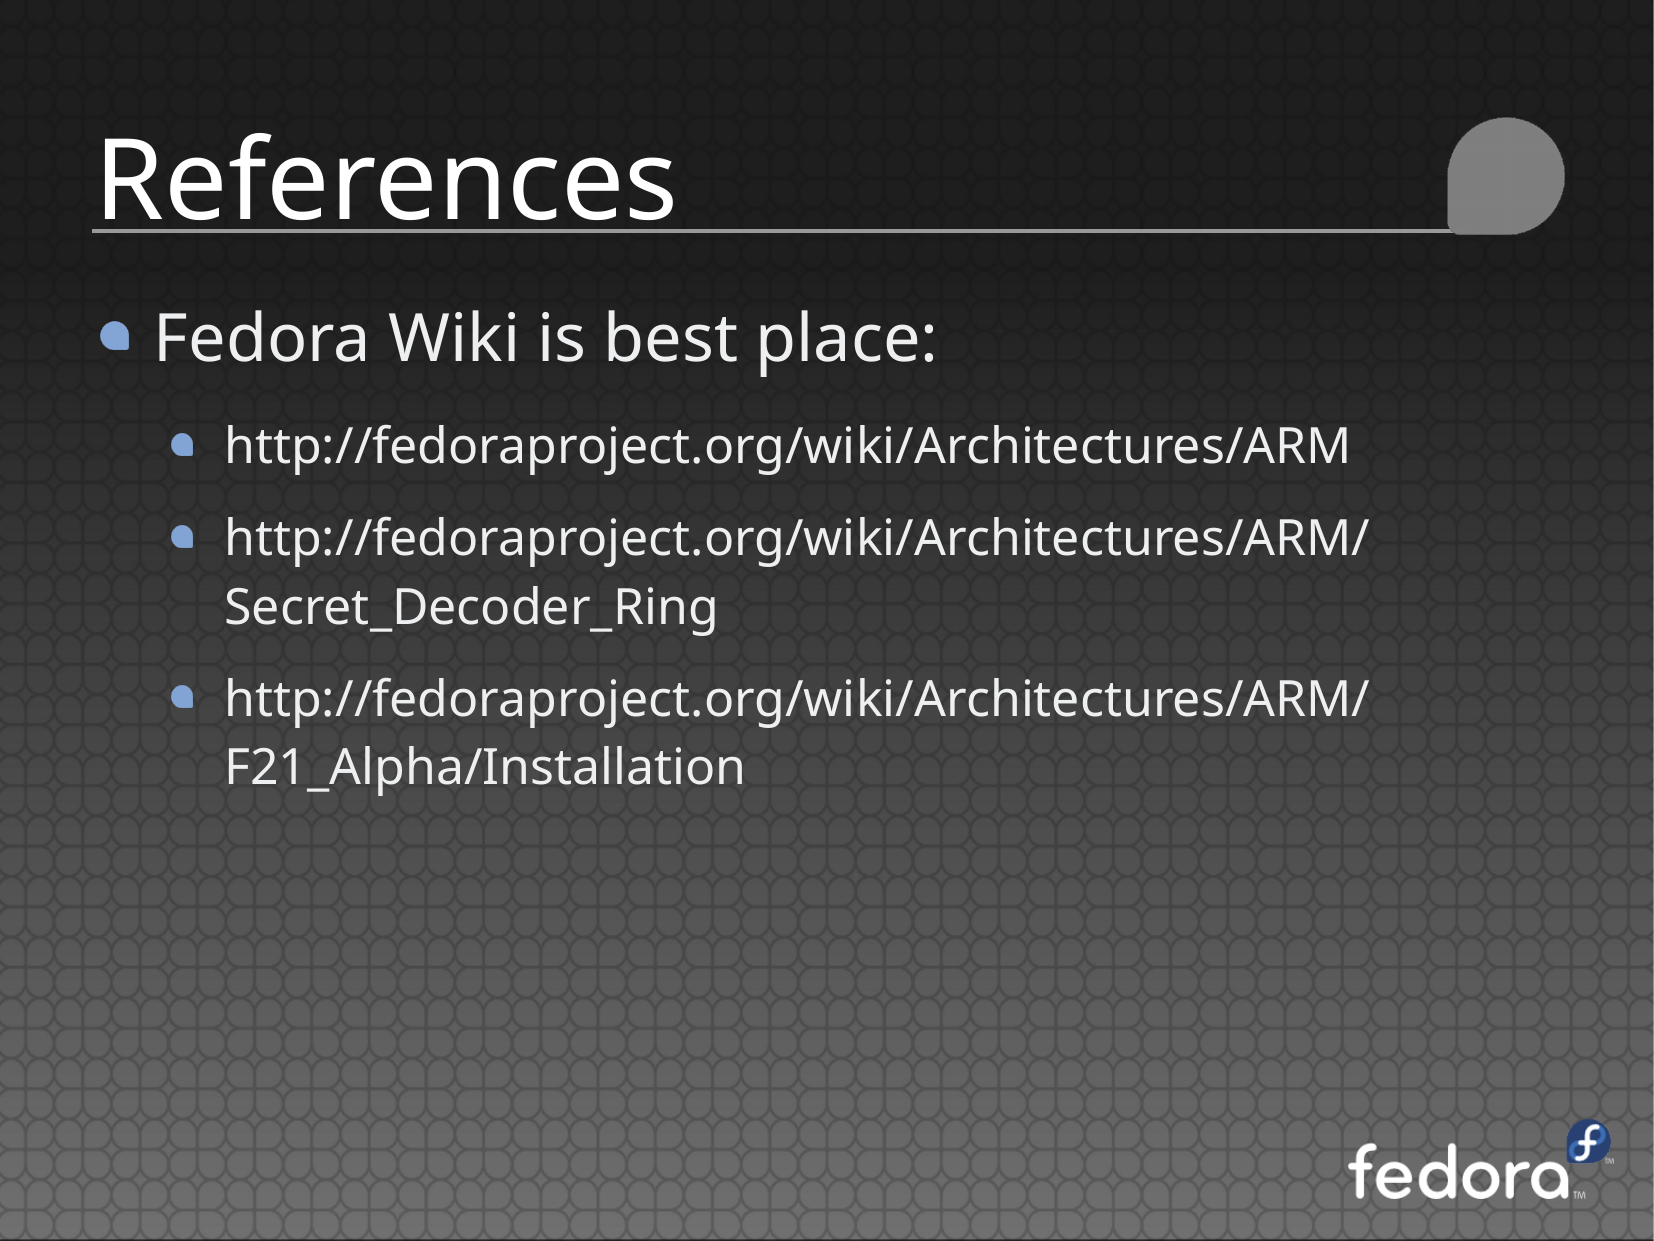

References
# Fedora Wiki is best place:
http://fedoraproject.org/wiki/Architectures/ARM
http://fedoraproject.org/wiki/Architectures/ARM/Secret_Decoder_Ring
http://fedoraproject.org/wiki/Architectures/ARM/F21_Alpha/Installation